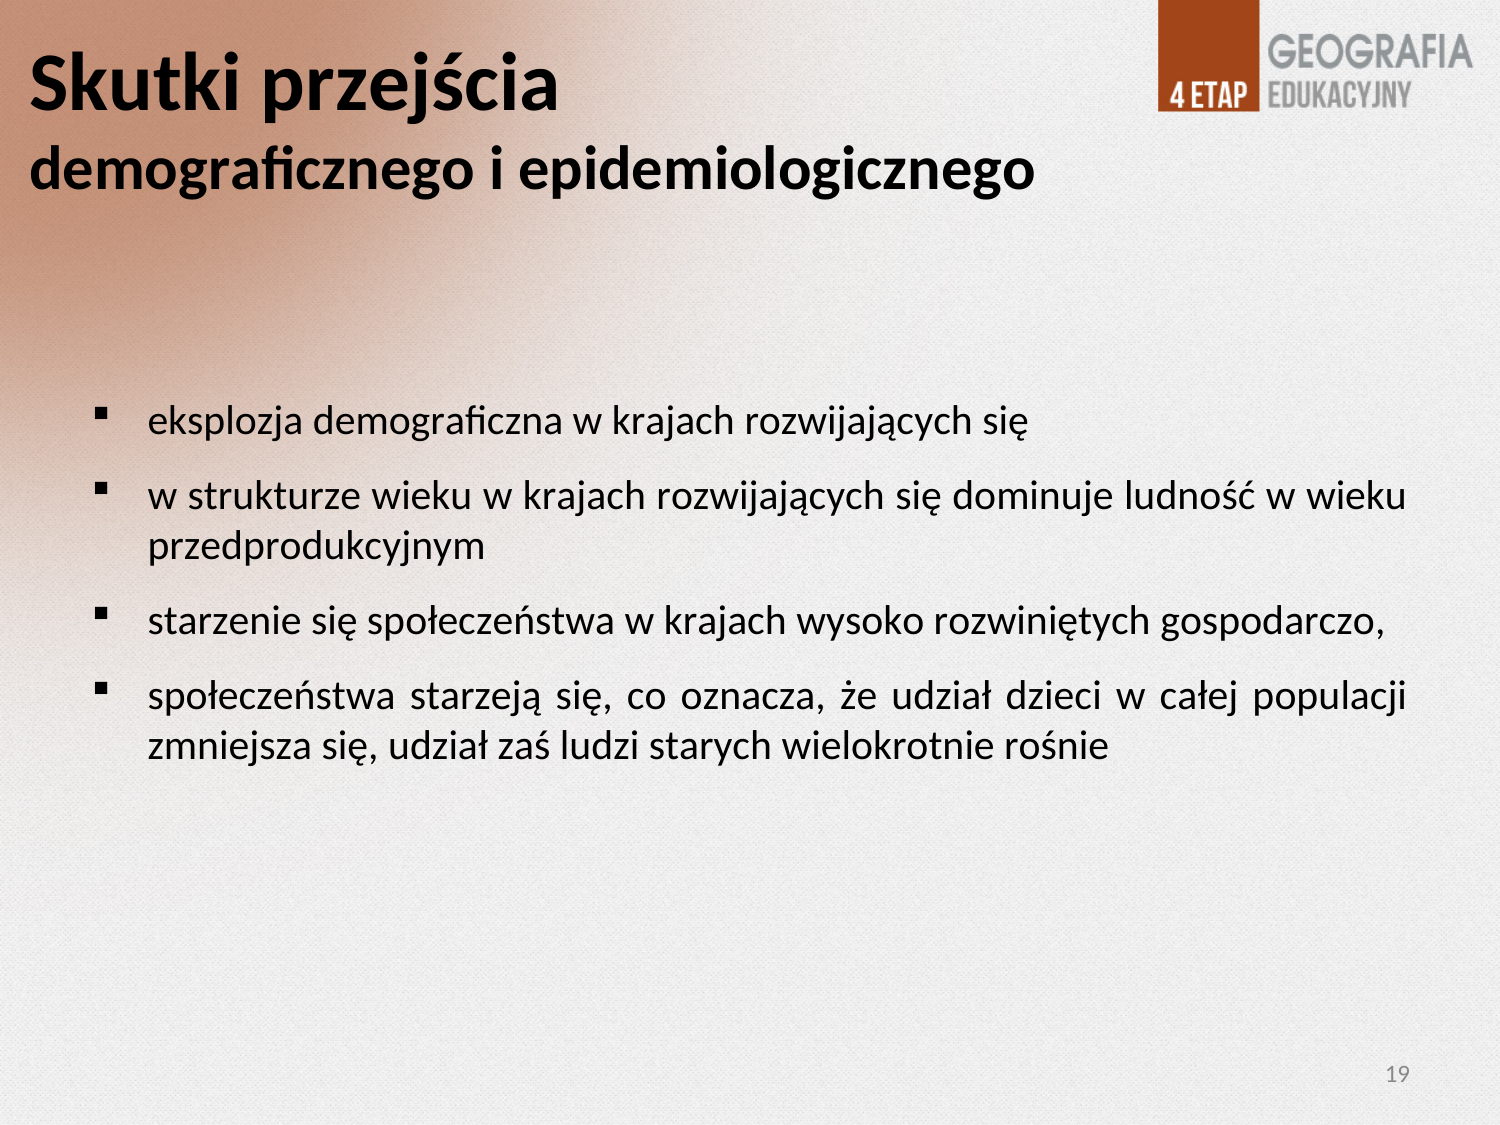

Skutki przejścia
demograficznego i epidemiologicznego
eksplozja demograficzna w krajach rozwijających się
w strukturze wieku w krajach rozwijających się dominuje ludność w wieku przedprodukcyjnym
starzenie się społeczeństwa w krajach wysoko rozwiniętych gospodarczo,
społeczeństwa starzeją się, co oznacza, że udział dzieci w całej populacji zmniejsza się, udział zaś ludzi starych wielokrotnie rośnie